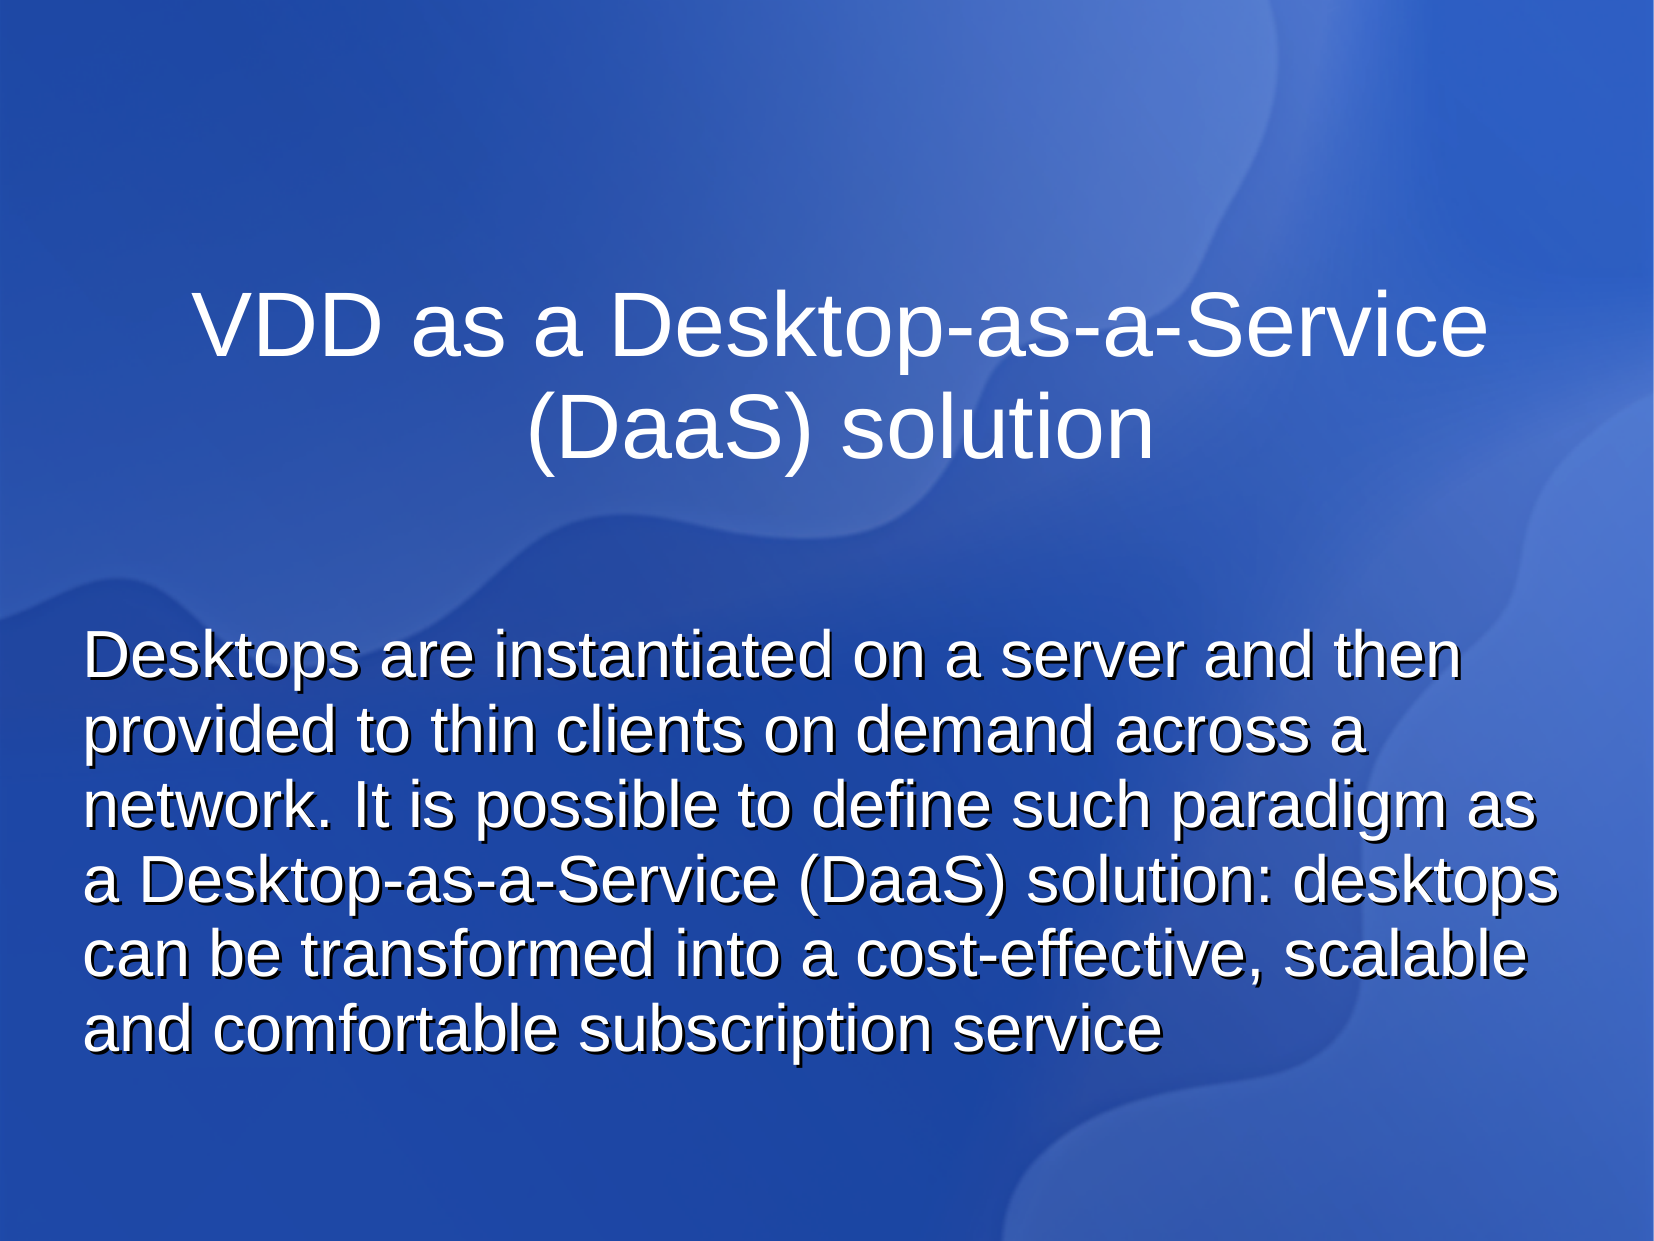

#
VDD as a Desktop-as-a-Service (DaaS) solution
Desktops are instantiated on a server and then provided to thin clients on demand across a network. It is possible to define such paradigm as a Desktop-as-a-Service (DaaS) solution: desktops can be transformed into a cost-effective, scalable and comfortable subscription service